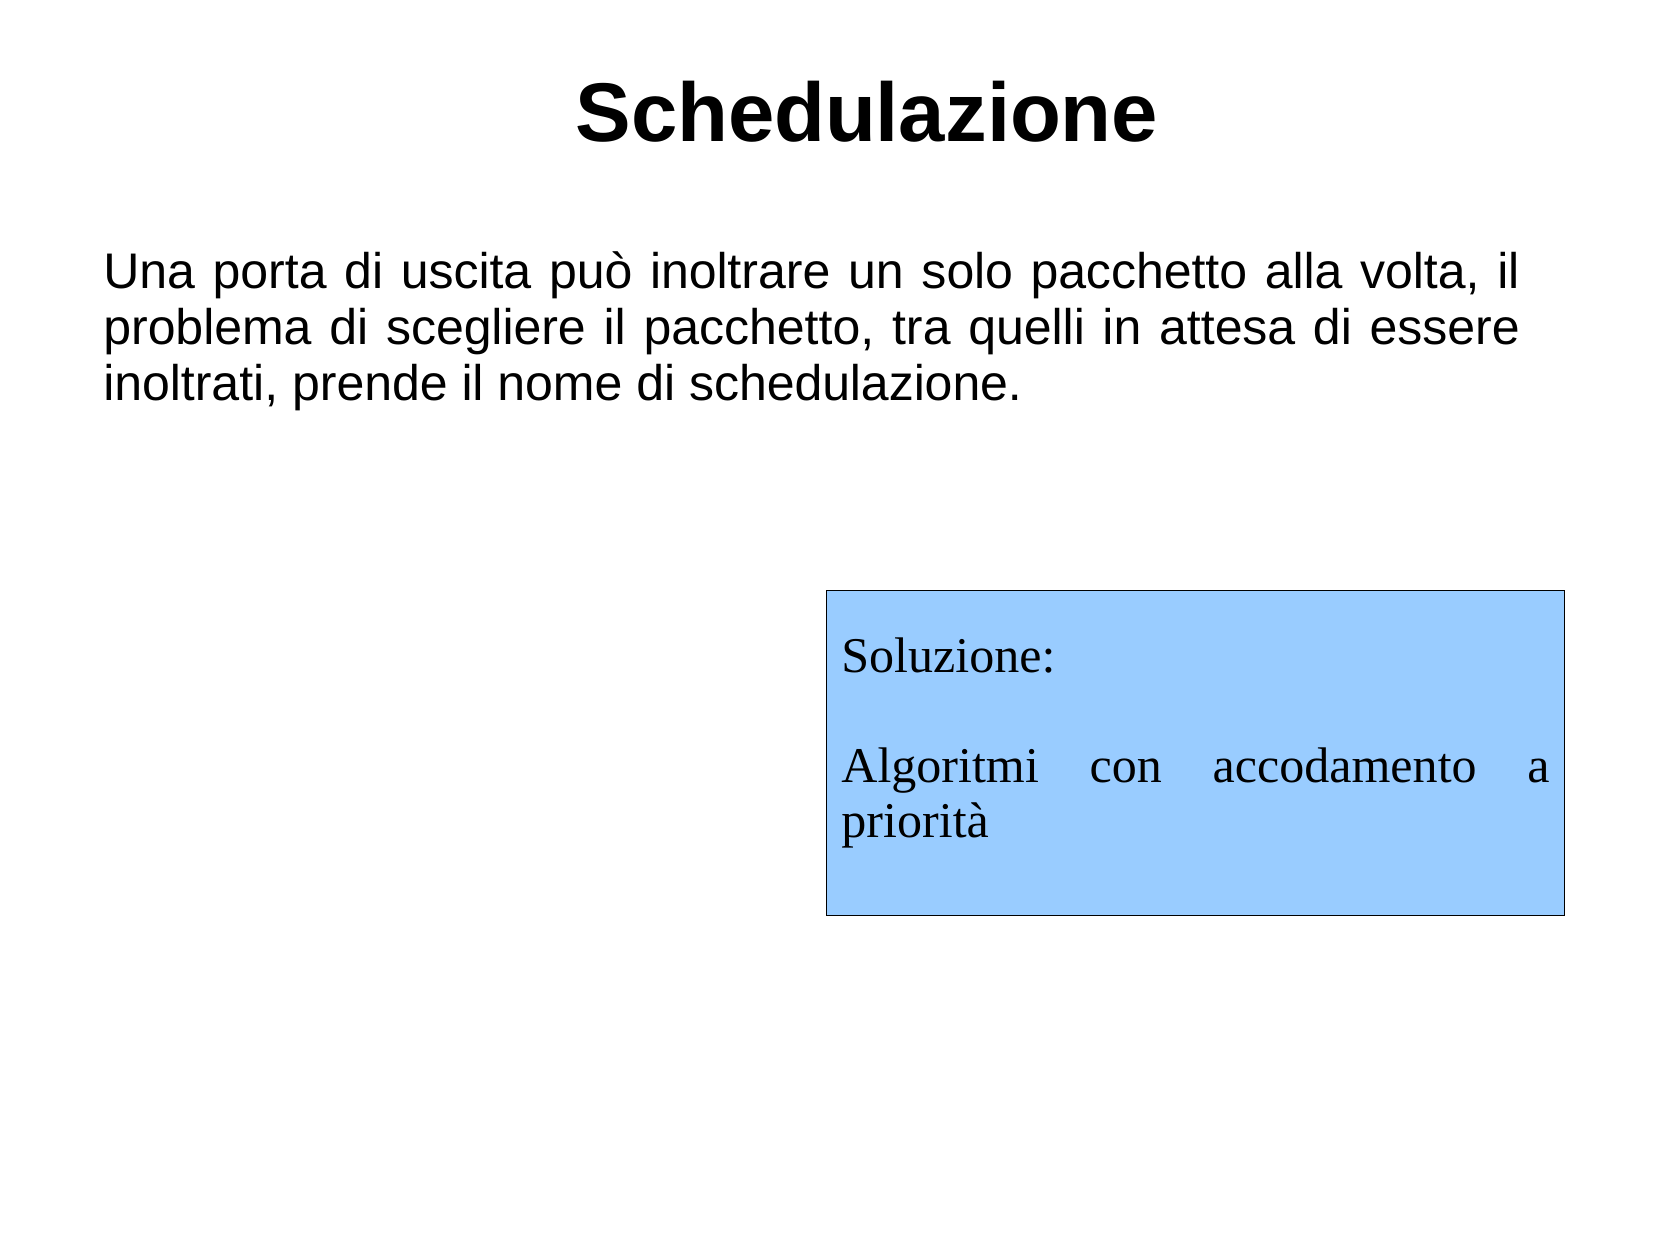

Schedulazione
Una porta di uscita può inoltrare un solo pacchetto alla volta, il problema di scegliere il pacchetto, tra quelli in attesa di essere inoltrati, prende il nome di schedulazione.
Soluzione:
Algoritmi con accodamento a priorità